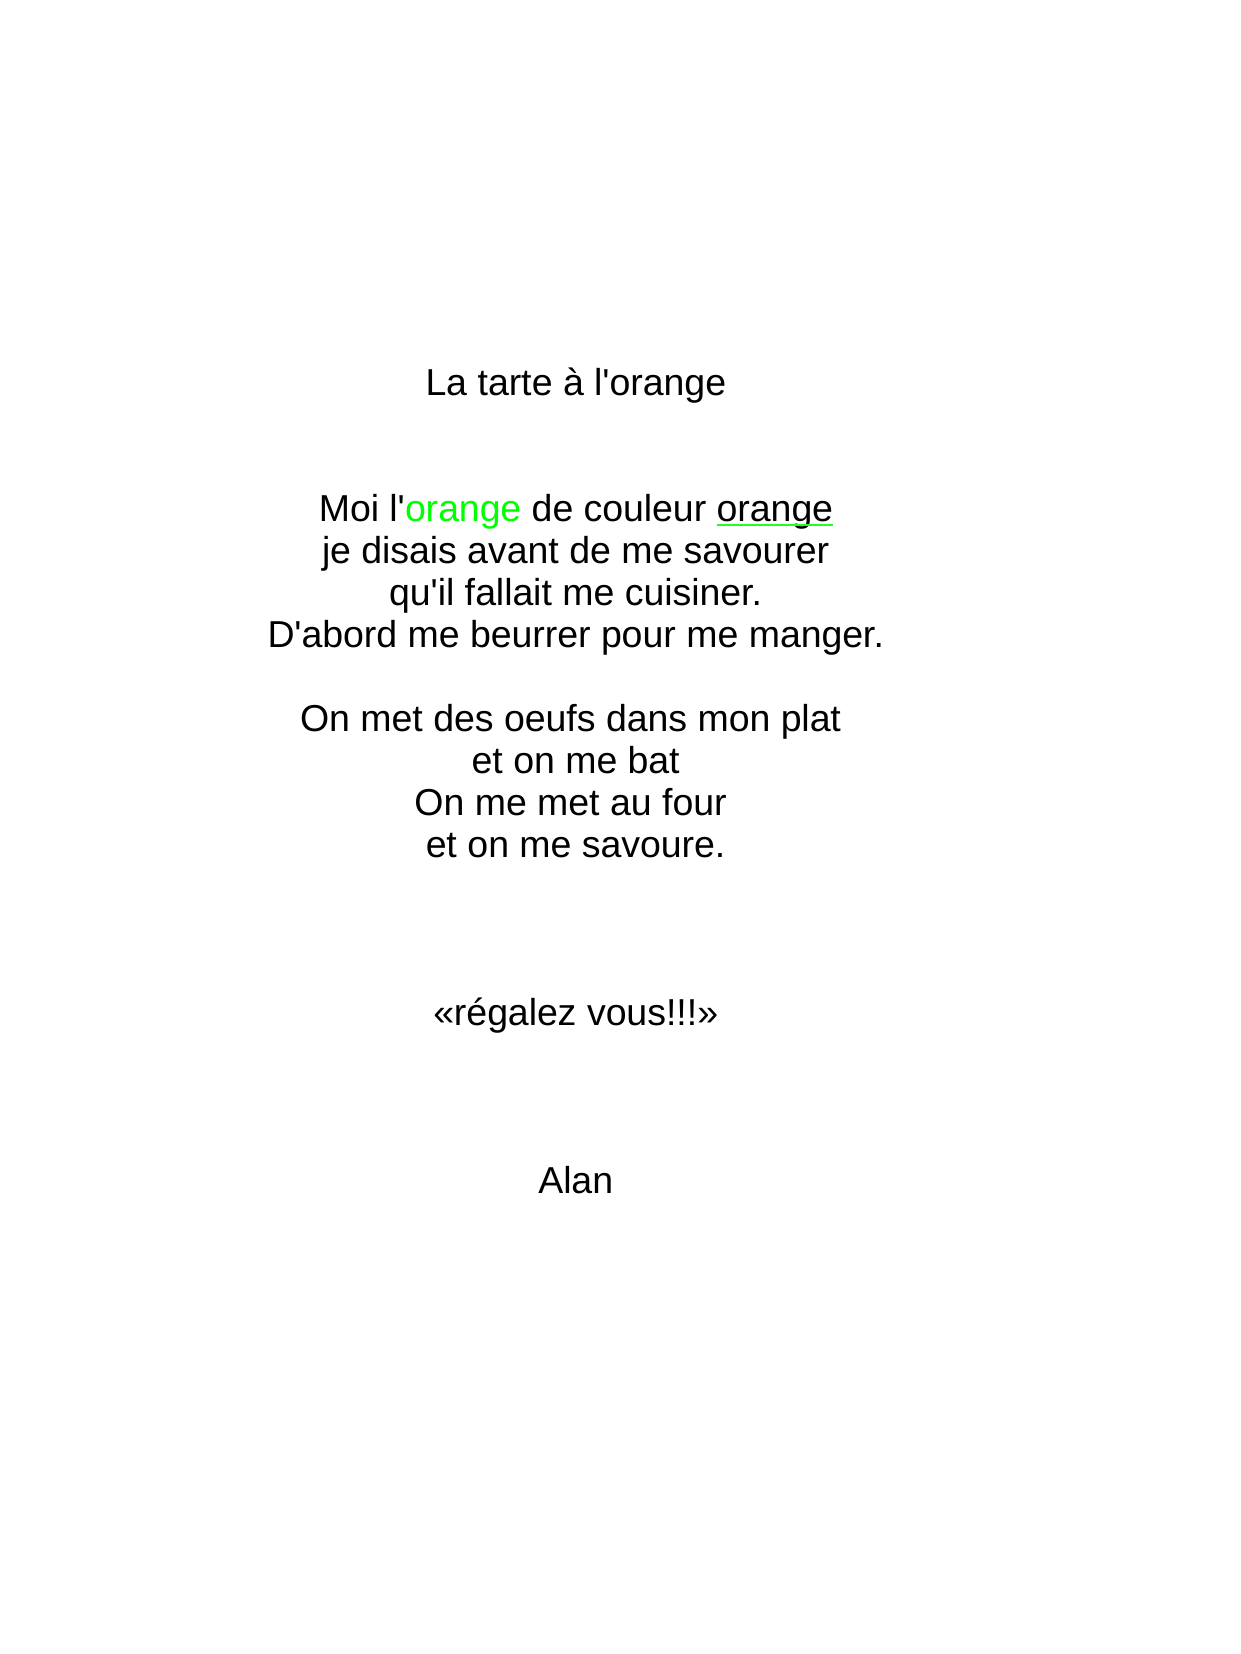

La tarte à l'orange
Moi l'orange de couleur orange
 je disais avant de me savourer
qu'il fallait me cuisiner.
D'abord me beurrer pour me manger.
On met des oeufs dans mon plat
et on me bat
On me met au four
et on me savoure.
«régalez vous!!!»
											Alan